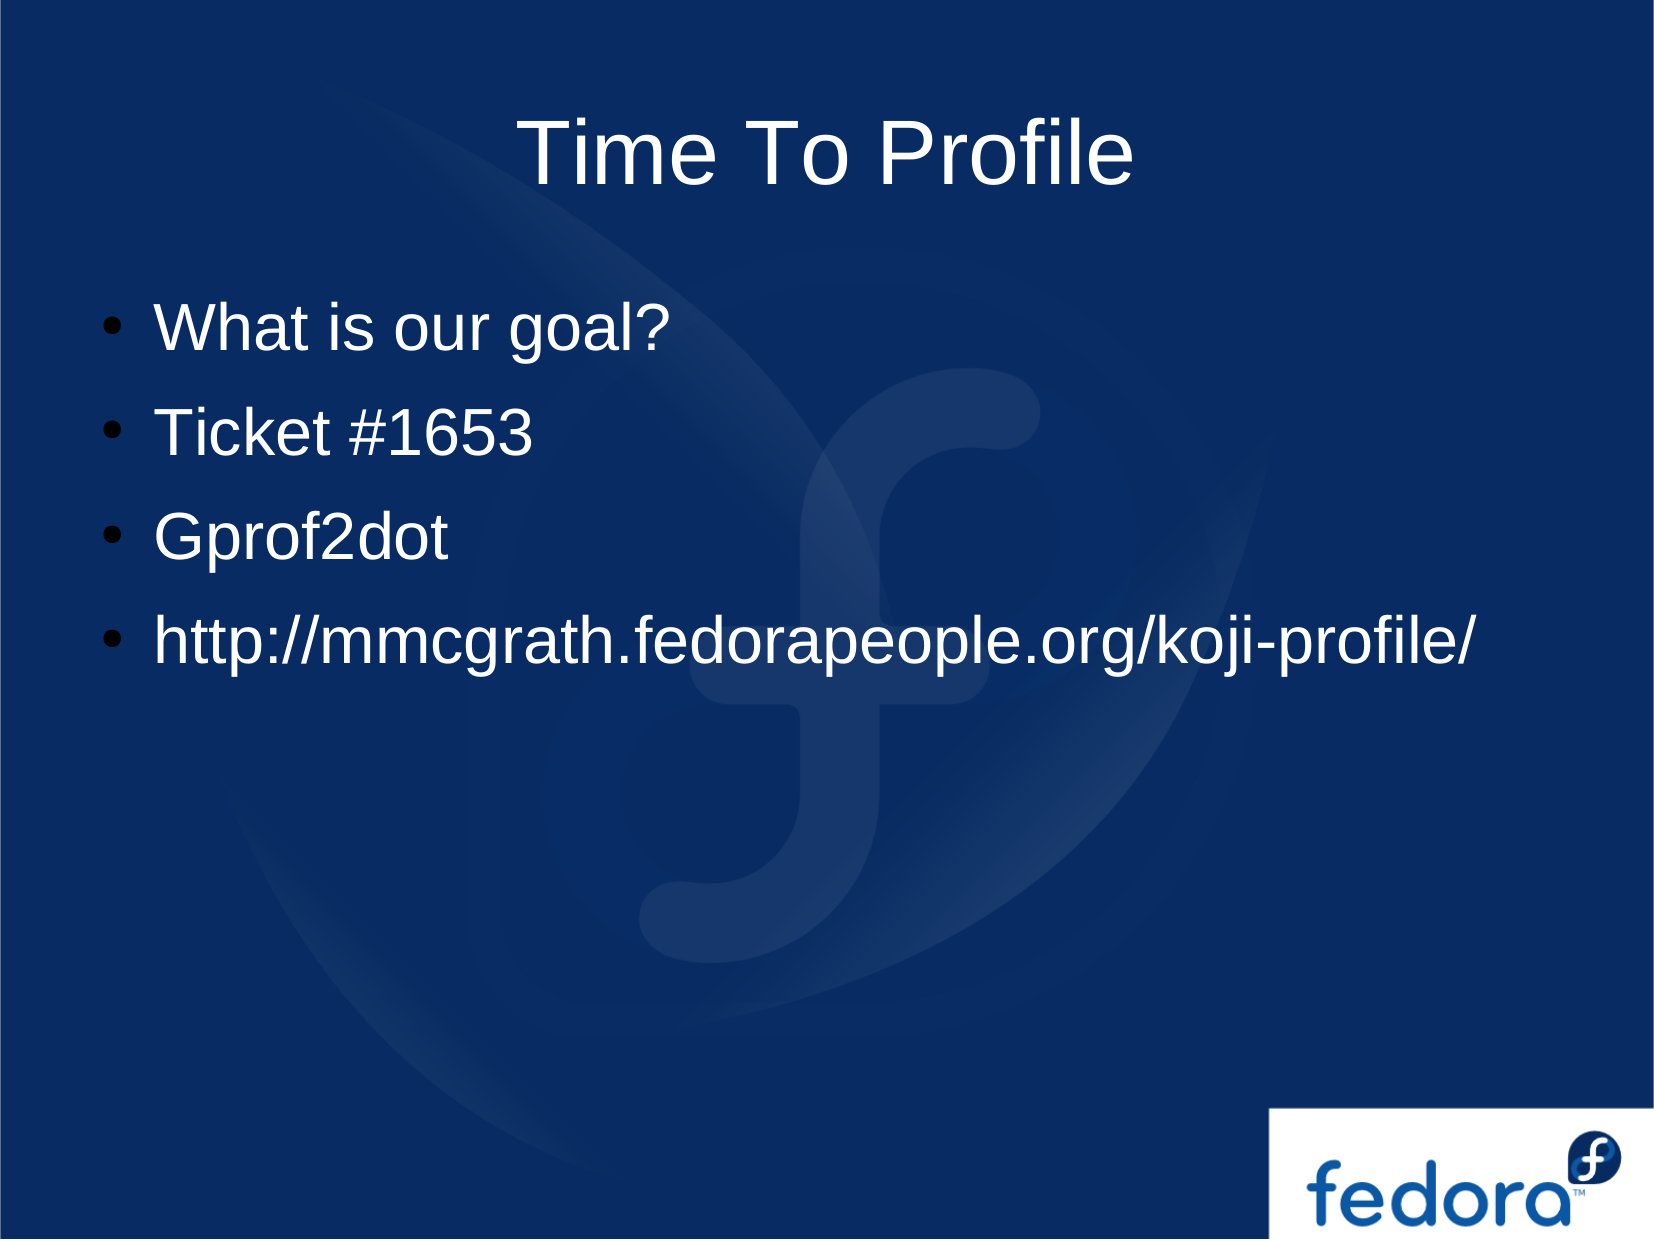

# Time To Profile
What is our goal?
Ticket #1653
Gprof2dot
http://mmcgrath.fedorapeople.org/koji-profile/